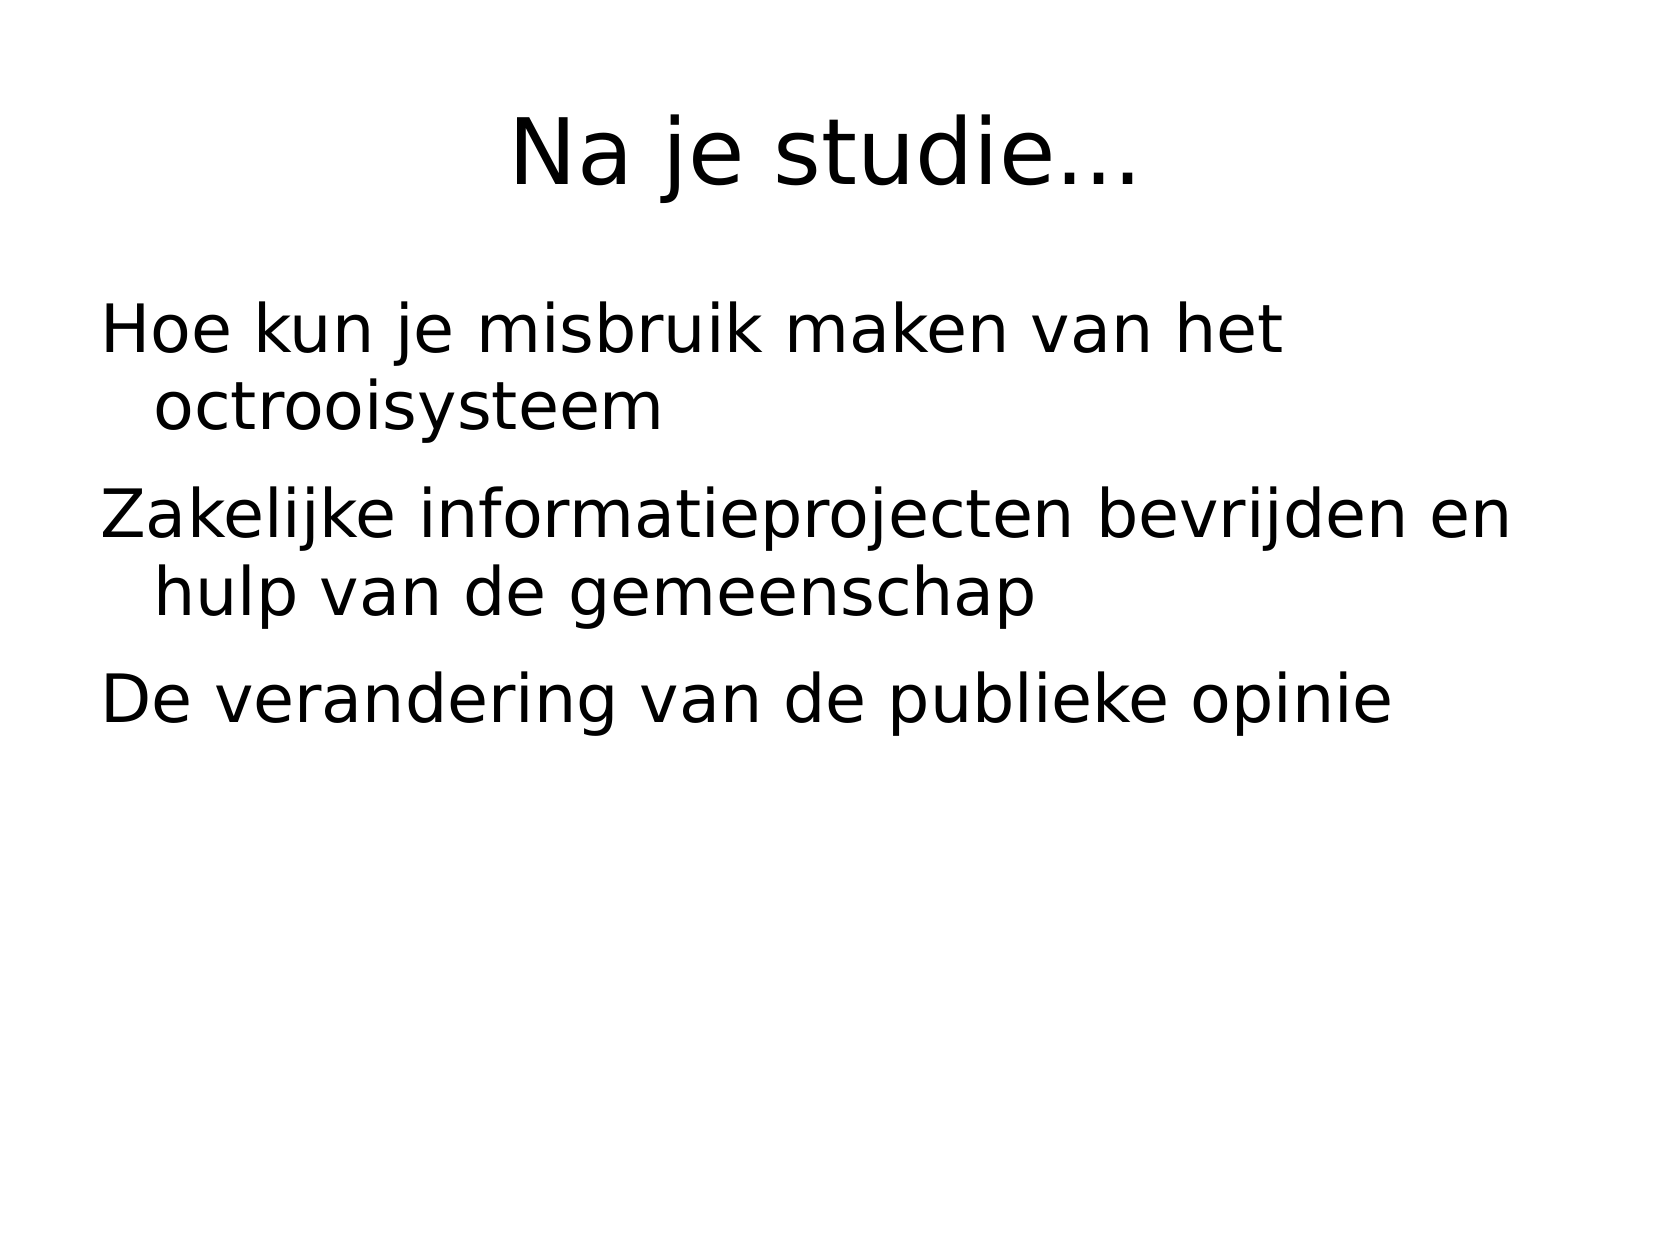

# Na je studie...
Hoe kun je misbruik maken van het octrooisysteem
Zakelijke informatieprojecten bevrijden en hulp van de gemeenschap
De verandering van de publieke opinie